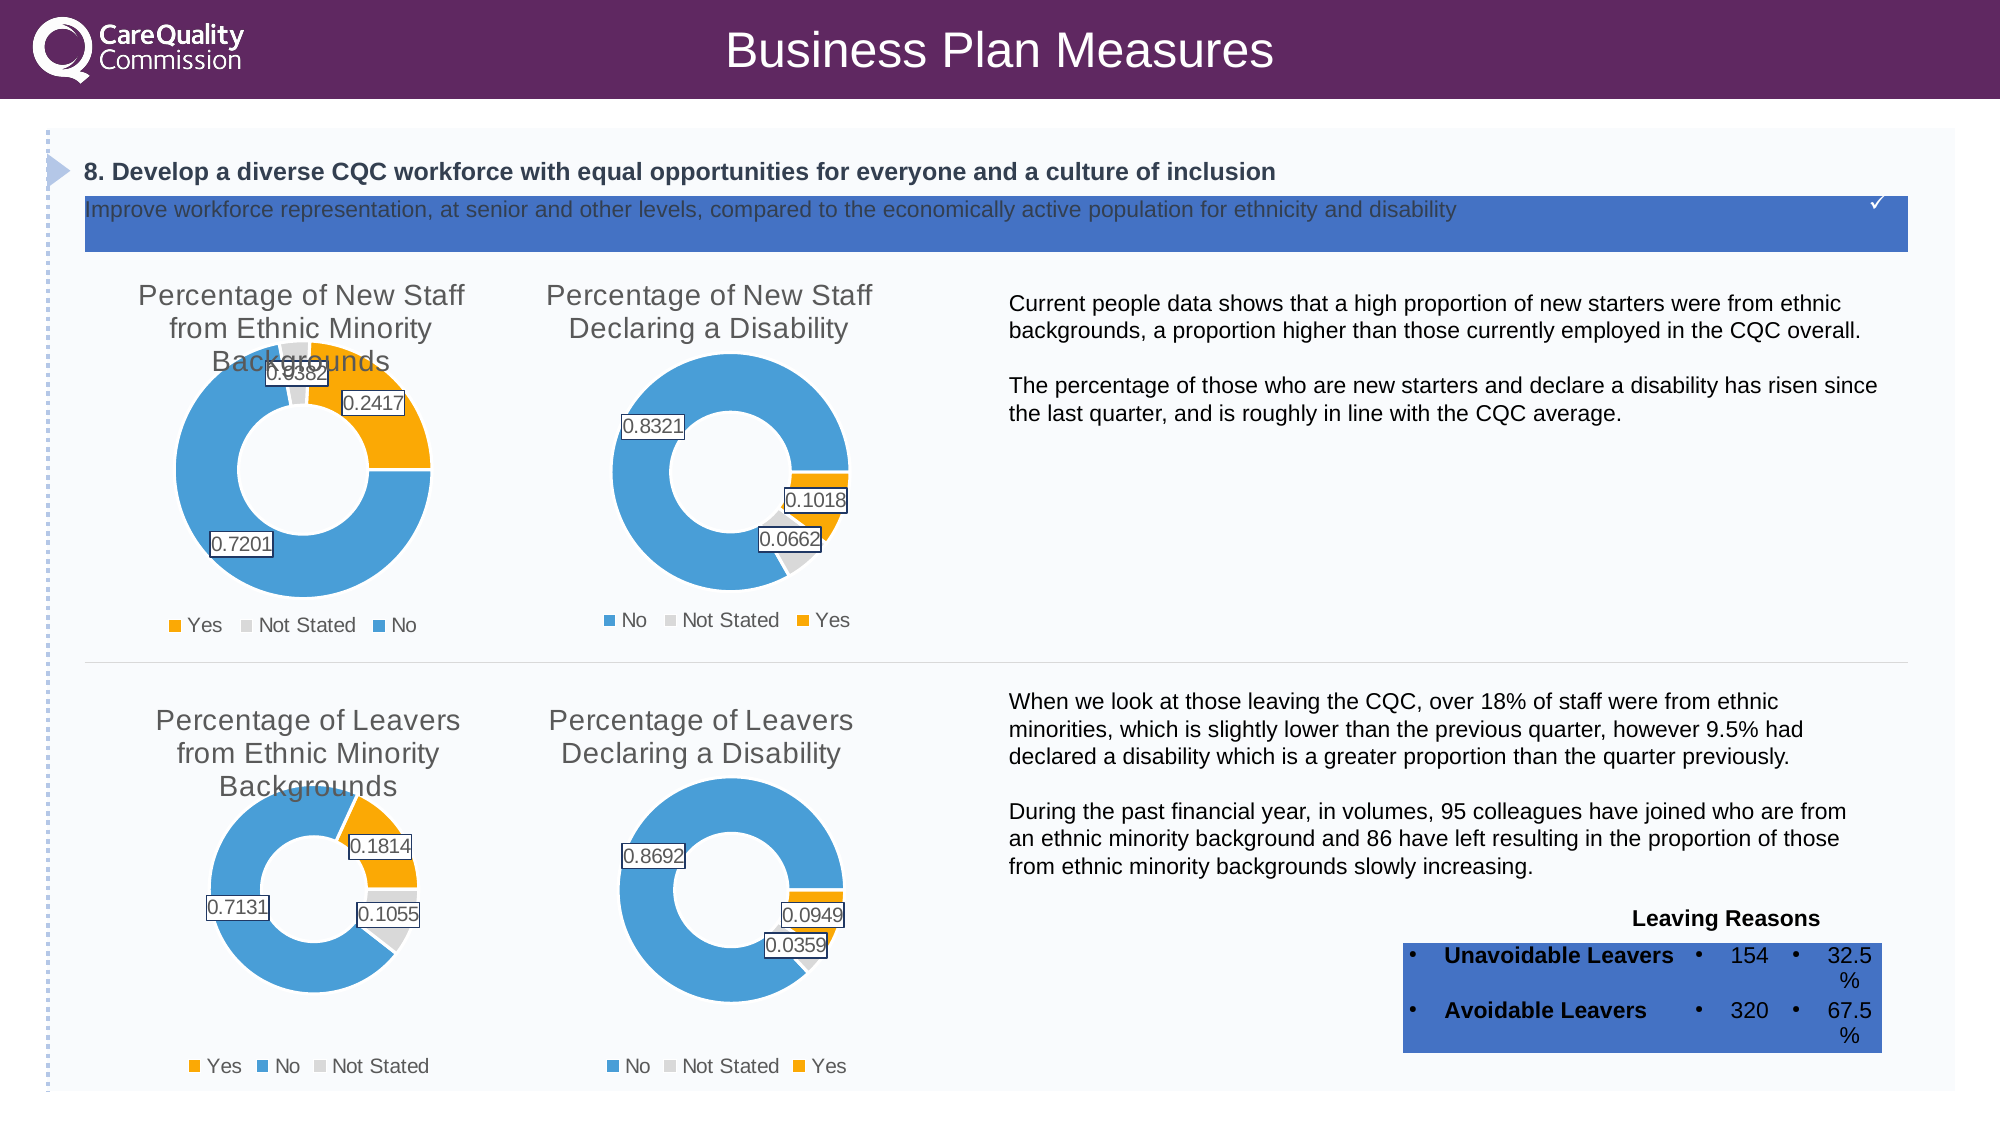

Business Plan Measures
8. Develop a diverse CQC workforce with equal opportunities for everyone and a culture of inclusion
| Improve workforce representation, at senior and other levels, compared to the economically active population for ethnicity and disability |  |
| --- | --- |
### Chart: Percentage of New Staff Declaring a Disability
| Category | Series2 |
|---|---|
| No | 0.8321 |
| Not Stated | 0.0662 |
| Yes | 0.1018 |
### Chart: Percentage of New Staff from Ethnic Minority Backgrounds
| Category | Series2 |
|---|---|
| Yes | 0.2417 |
| Not Stated | 0.0382 |
| No | 0.7201 |Current people data shows that a high proportion of new starters were from ethnic backgrounds, a proportion higher than those currently employed in the CQC overall.
The percentage of those who are new starters and declare a disability has risen since the last quarter, and is roughly in line with the CQC average.
### Chart: Percentage of Leavers from Ethnic Minority Backgrounds
| Category | Series2 |
|---|---|
| Yes | 0.1814 |
| No | 0.7131 |
| Not Stated | 0.1055 |When we look at those leaving the CQC, over 18% of staff were from ethnic minorities, which is slightly lower than the previous quarter, however 9.5% had declared a disability which is a greater proportion than the quarter previously.
During the past financial year, in volumes, 95 colleagues have joined who are from an ethnic minority background and 86 have left resulting in the proportion of those from ethnic minority backgrounds slowly increasing.
### Chart: Percentage of Leavers Declaring a Disability
| Category | Series2 |
|---|---|
| No | 0.8692 |
| Not Stated | 0.0359 |
| Yes | 0.0949 |Leaving Reasons
| Unavoidable Leavers | 154 | 32.5% |
| --- | --- | --- |
| Avoidable Leavers | 320 | 67.5% |